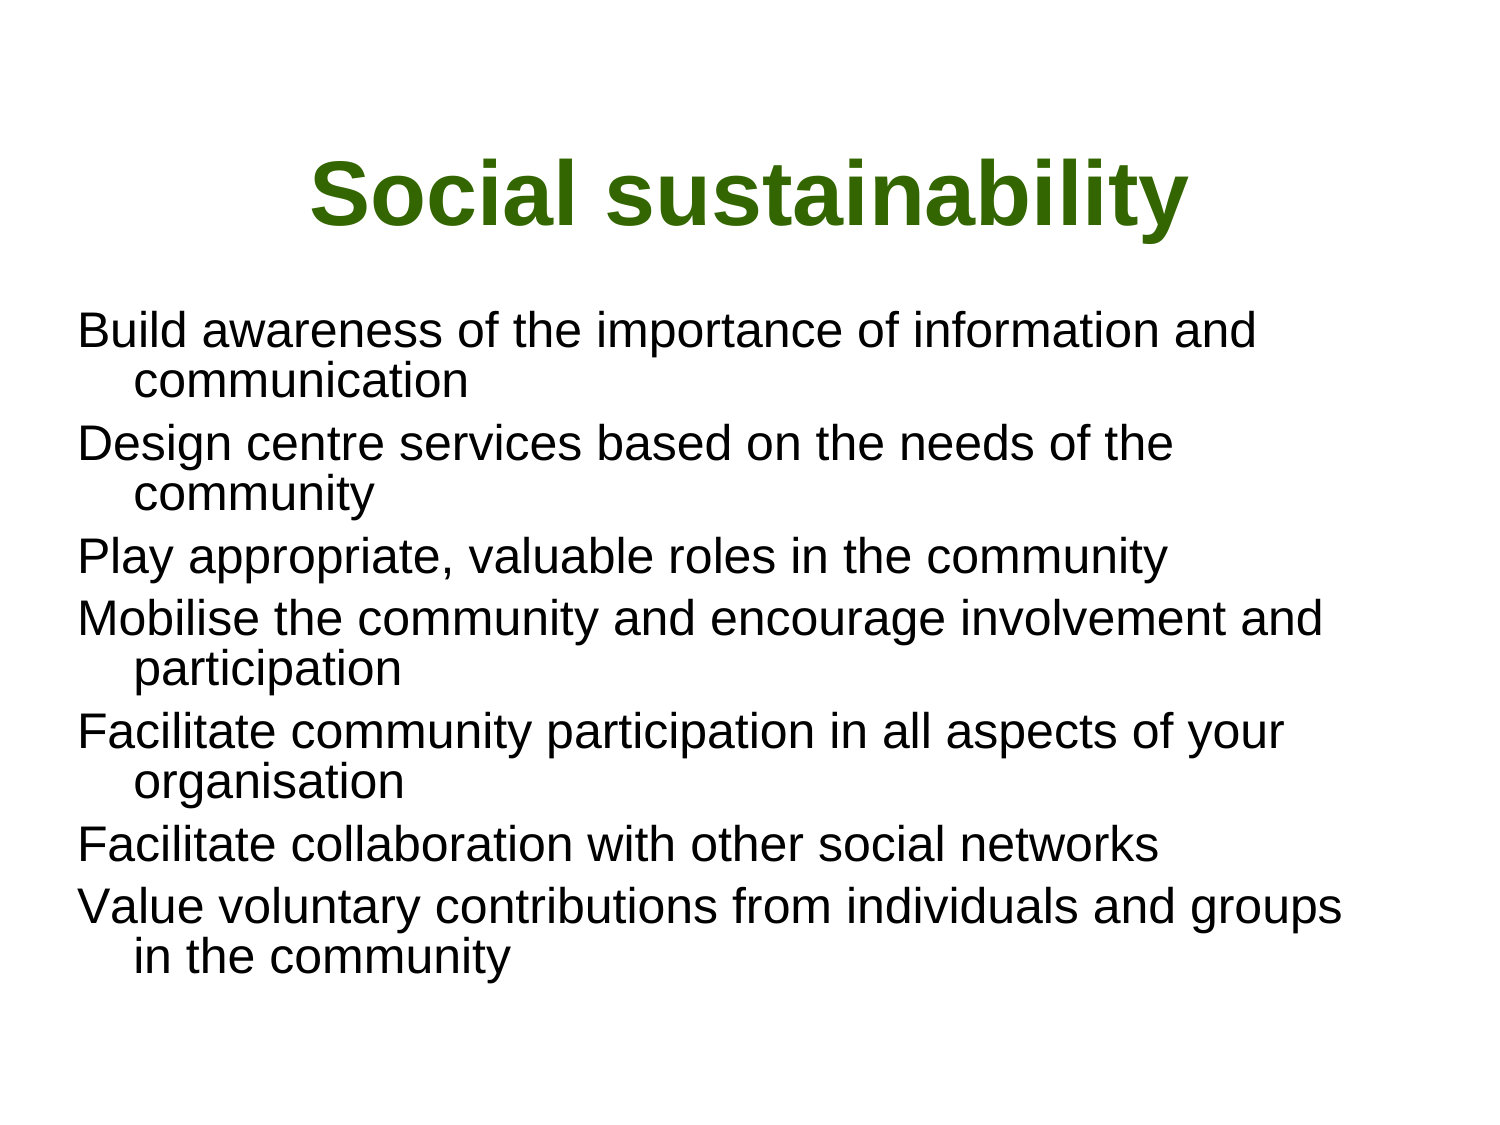

# Social sustainability
Build awareness of the importance of information and communication
Design centre services based on the needs of the community
Play appropriate, valuable roles in the community
Mobilise the community and encourage involvement and participation
Facilitate community participation in all aspects of your organisation
Facilitate collaboration with other social networks
Value voluntary contributions from individuals and groups in the community